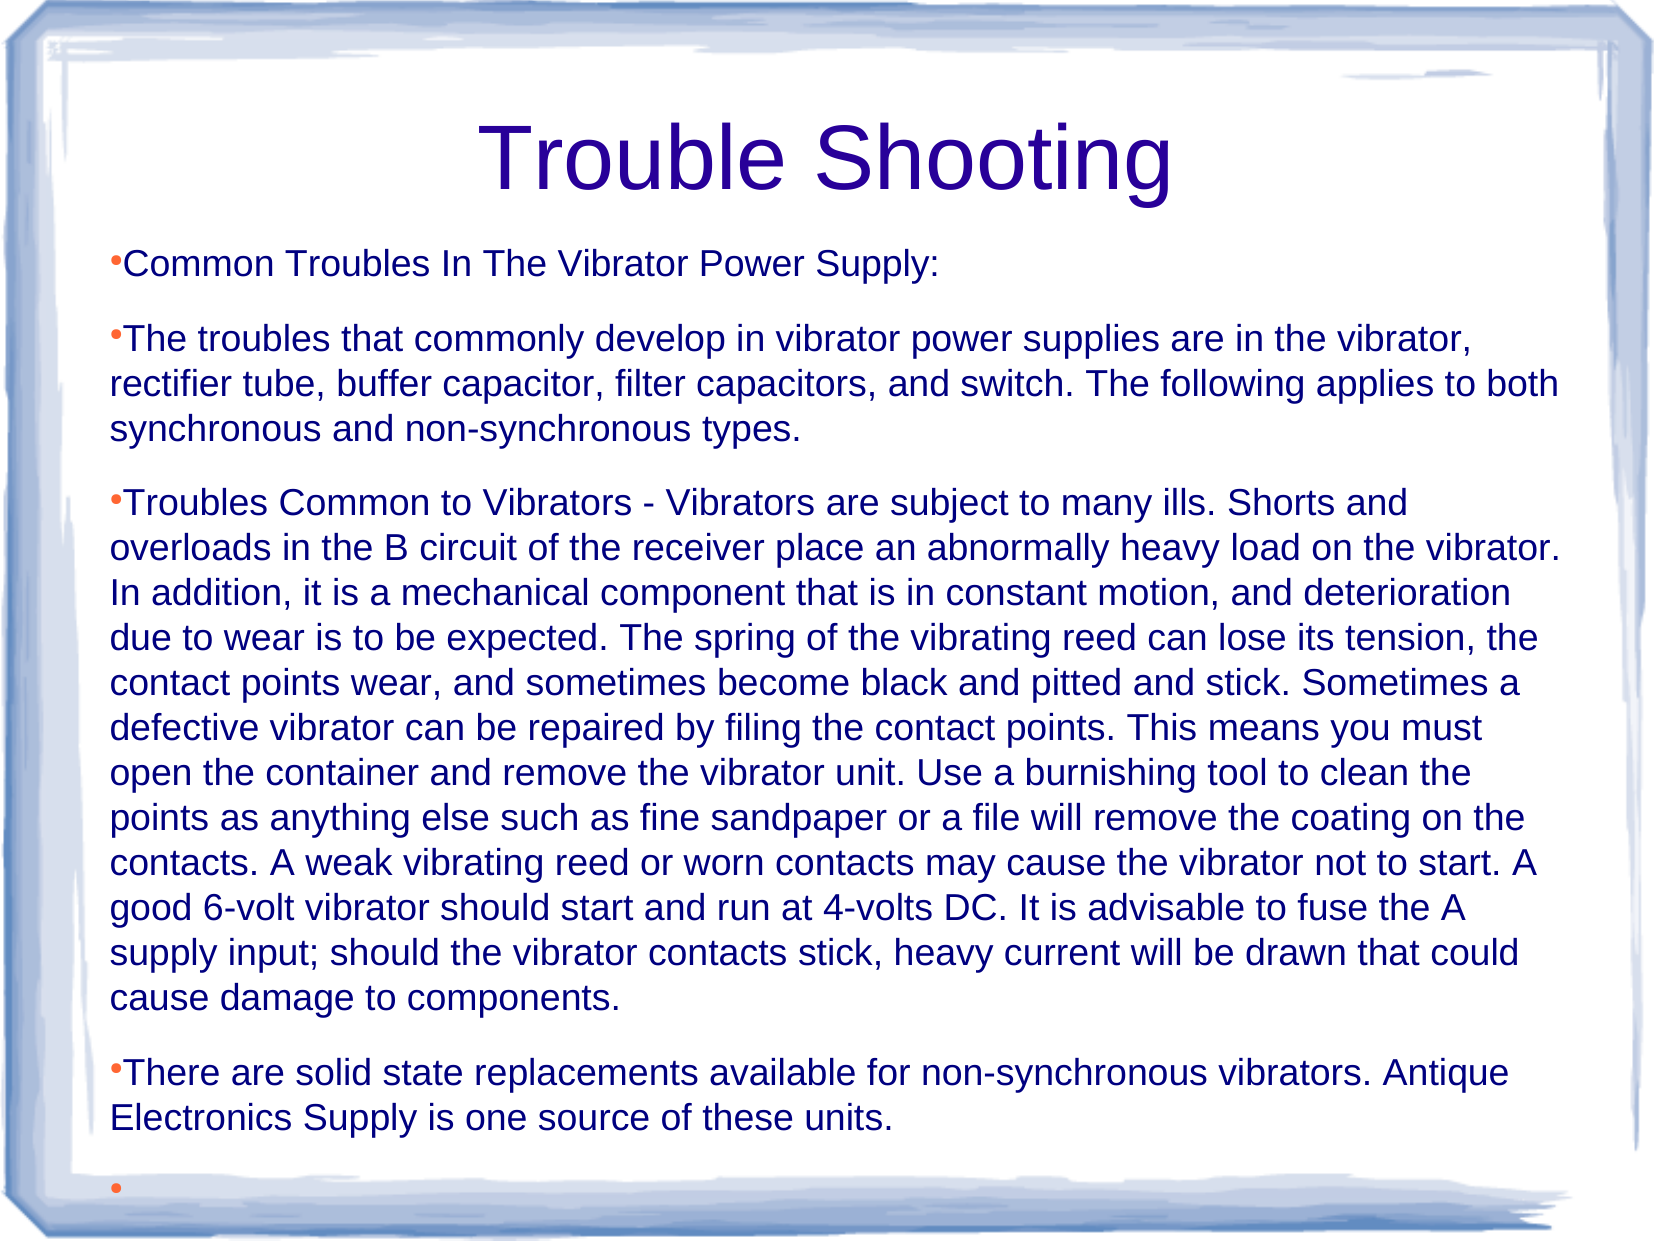

# Trouble Shooting
Common Troubles In The Vibrator Power Supply:
The troubles that commonly develop in vibrator power supplies are in the vibrator, rectifier tube, buffer capacitor, filter capacitors, and switch. The following applies to both synchronous and non-synchronous types.
Troubles Common to Vibrators - Vibrators are subject to many ills. Shorts and overloads in the B circuit of the receiver place an abnormally heavy load on the vibrator. In addition, it is a mechanical component that is in constant motion, and deterioration due to wear is to be expected. The spring of the vibrating reed can lose its tension, the contact points wear, and sometimes become black and pitted and stick. Sometimes a defective vibrator can be repaired by filing the contact points. This means you must open the container and remove the vibrator unit. Use a burnishing tool to clean the points as anything else such as fine sandpaper or a file will remove the coating on the contacts. A weak vibrating reed or worn contacts may cause the vibrator not to start. A good 6-volt vibrator should start and run at 4-volts DC. It is advisable to fuse the A supply input; should the vibrator contacts stick, heavy current will be drawn that could cause damage to components.
There are solid state replacements available for non-synchronous vibrators. Antique Electronics Supply is one source of these units.